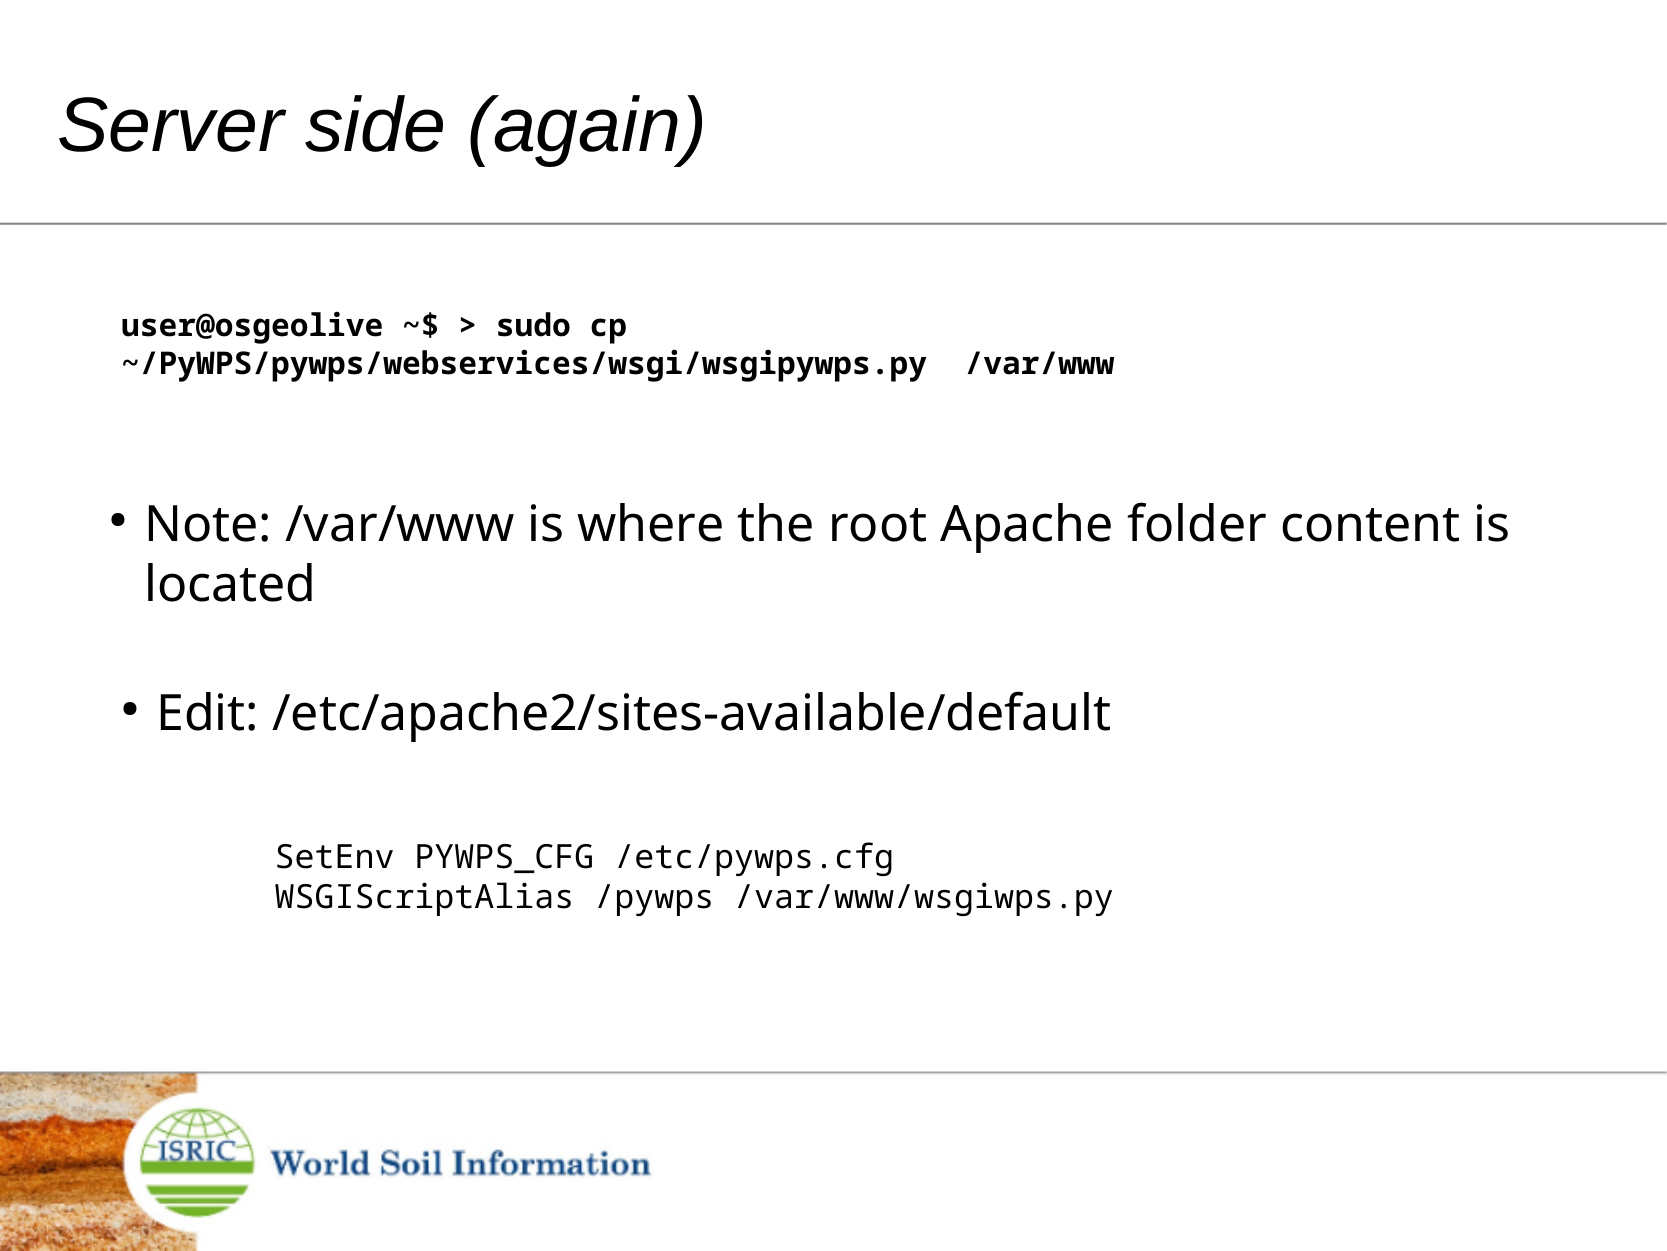

Server side (again)
user@osgeolive ~$ > sudo cp ~/PyWPS/pywps/webservices/wsgi/wsgipywps.py /var/www
Note: /var/www is where the root Apache folder content is located
Edit: /etc/apache2/sites-available/default
SetEnv PYWPS_CFG /etc/pywps.cfg
WSGIScriptAlias /pywps /var/www/wsgiwps.py
#